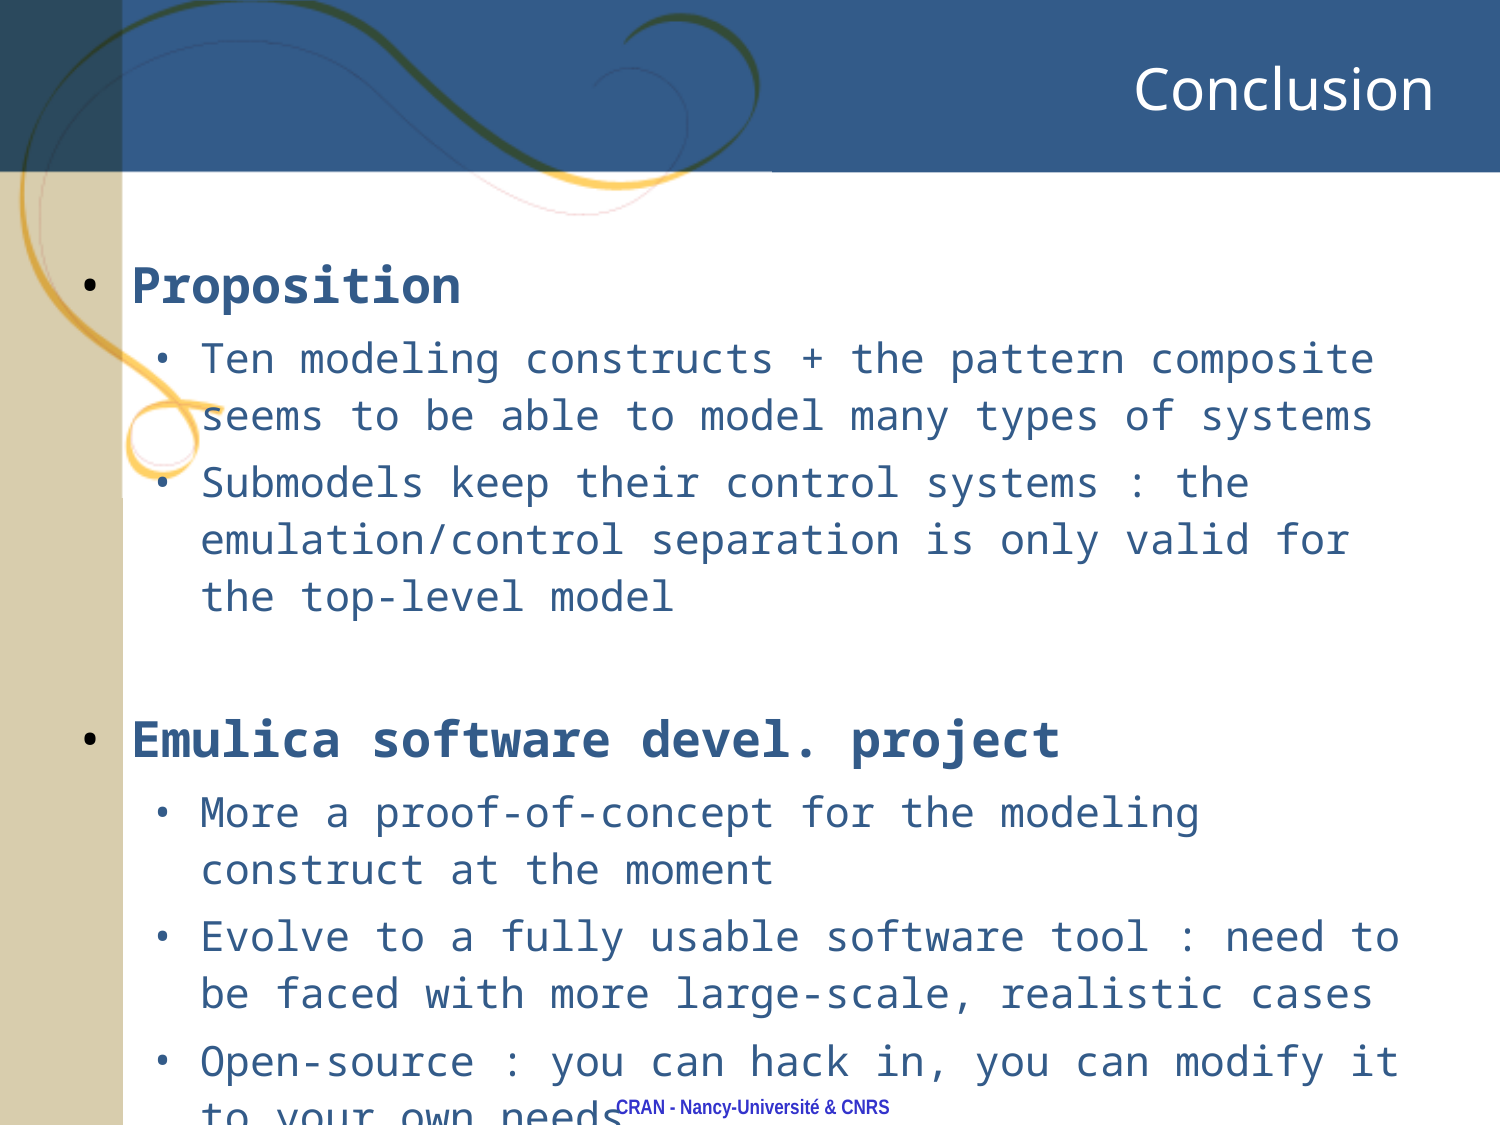

# Conclusion
Proposition
Ten modeling constructs + the pattern composite seems to be able to model many types of systems
Submodels keep their control systems : the emulation/control separation is only valid for the top-level model
Emulica software devel. project
More a proof-of-concept for the modeling construct at the moment
Evolve to a fully usable software tool : need to be faced with more large-scale, realistic cases
Open-source : you can hack in, you can modify it to your own needs, ...